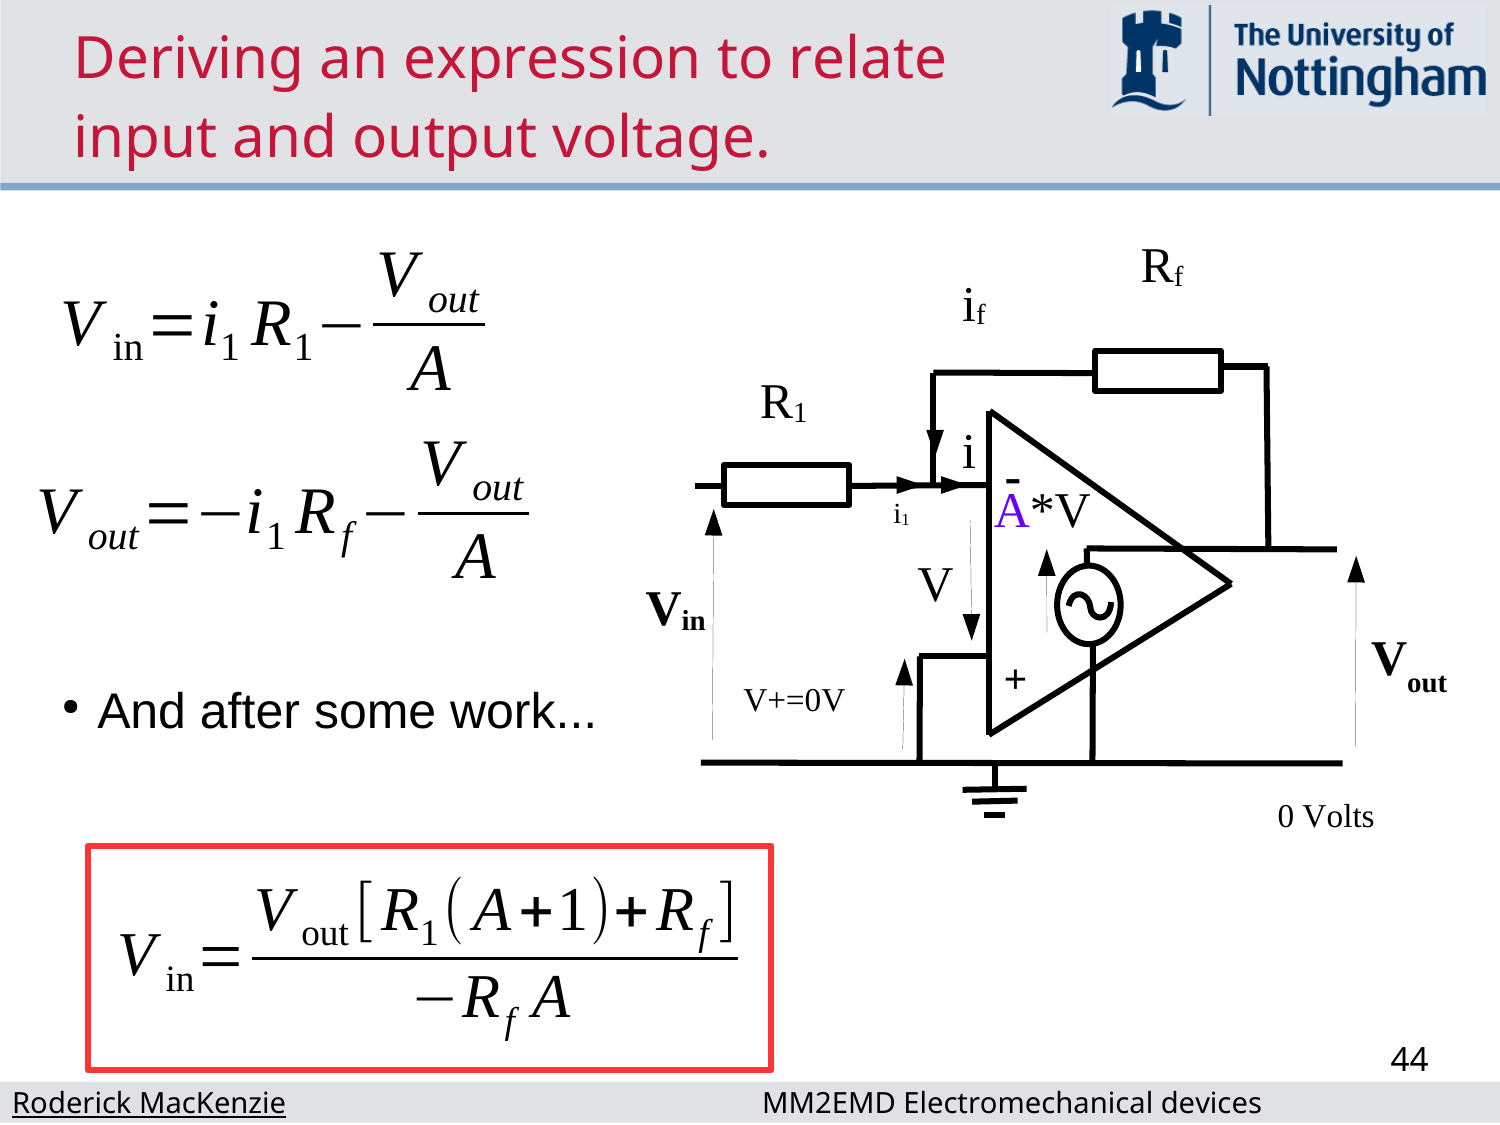

# Deriving an expression to relate input and output voltage.
Rf
if
R1
i
-
A*V
i1
V
Vin
Vout
+
V+=0V
0 Volts
And after some work...